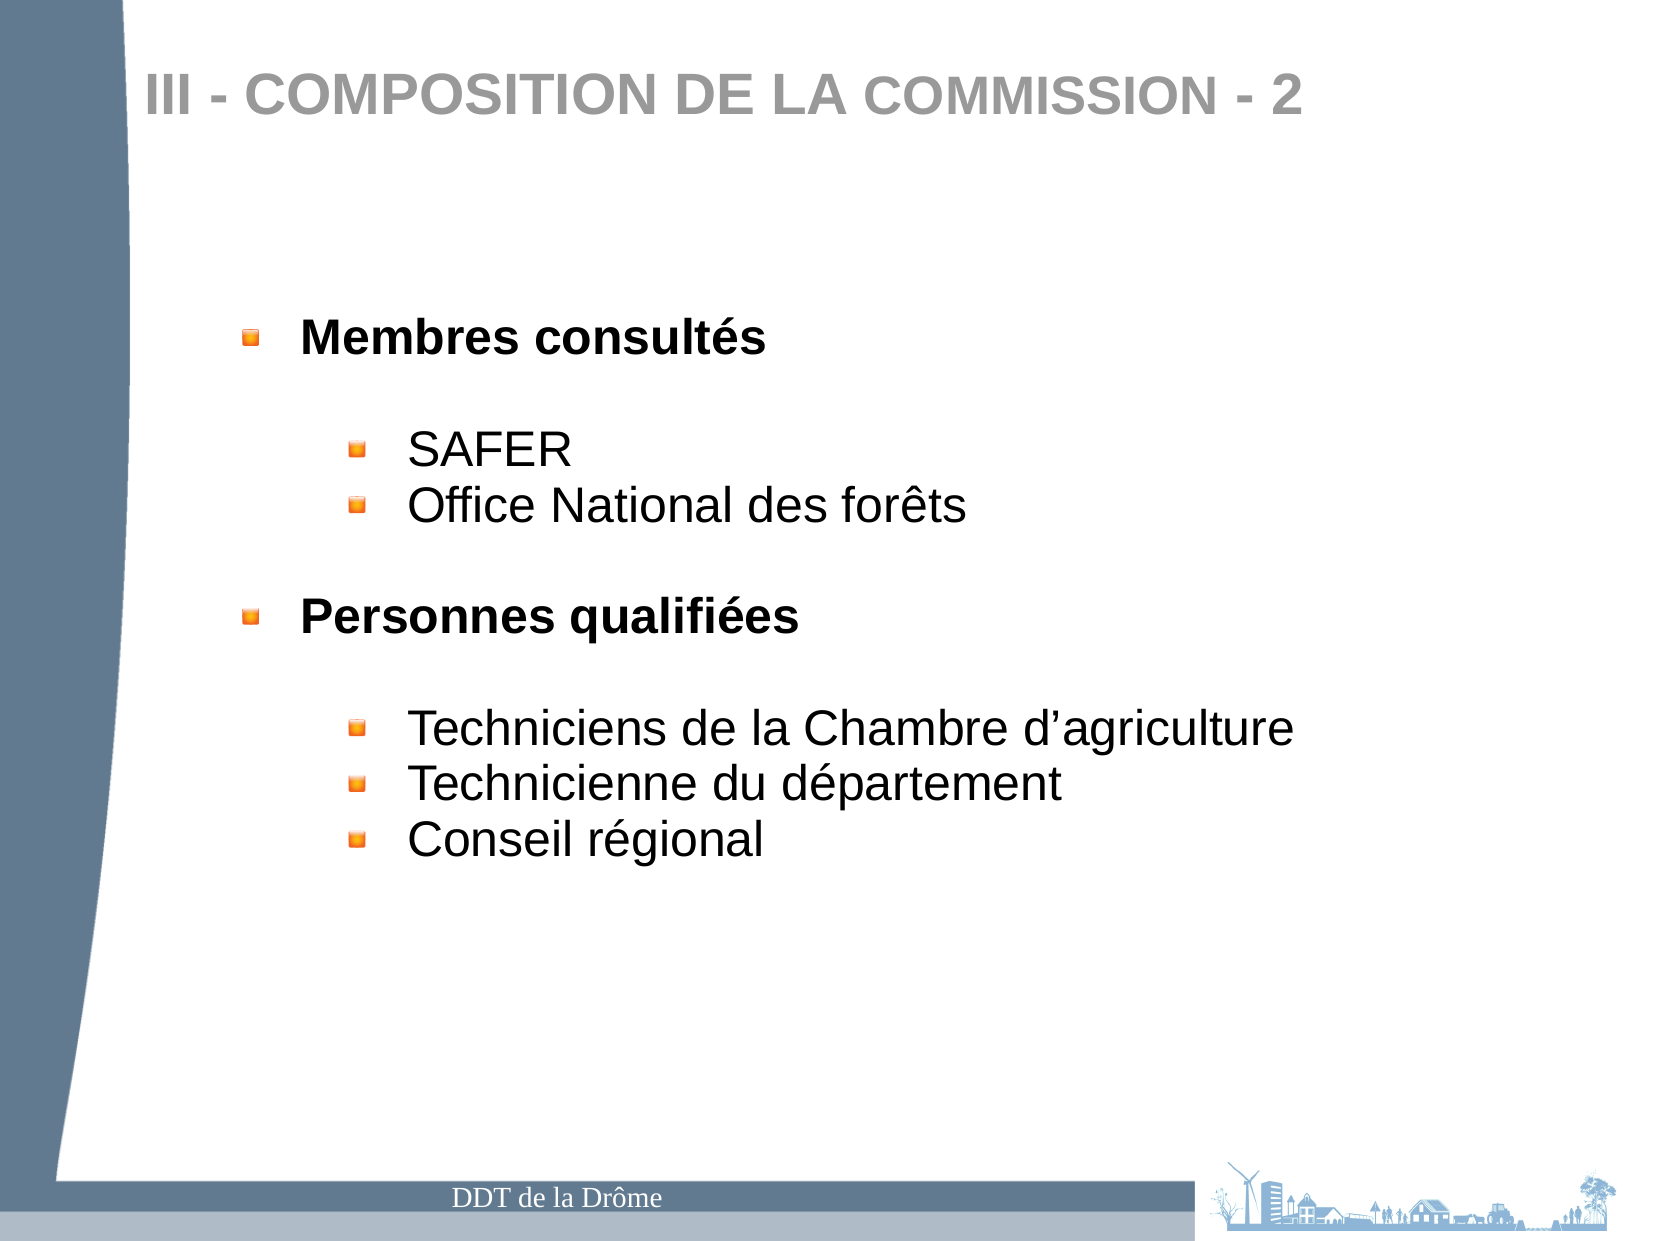

# III - COMPOSITION DE LA COMMISSION - 2
Membres consultés
SAFER
Office National des forêts
Personnes qualifiées
Techniciens de la Chambre d’agriculture
Technicienne du département
Conseil régional
 DDT de la Drôme